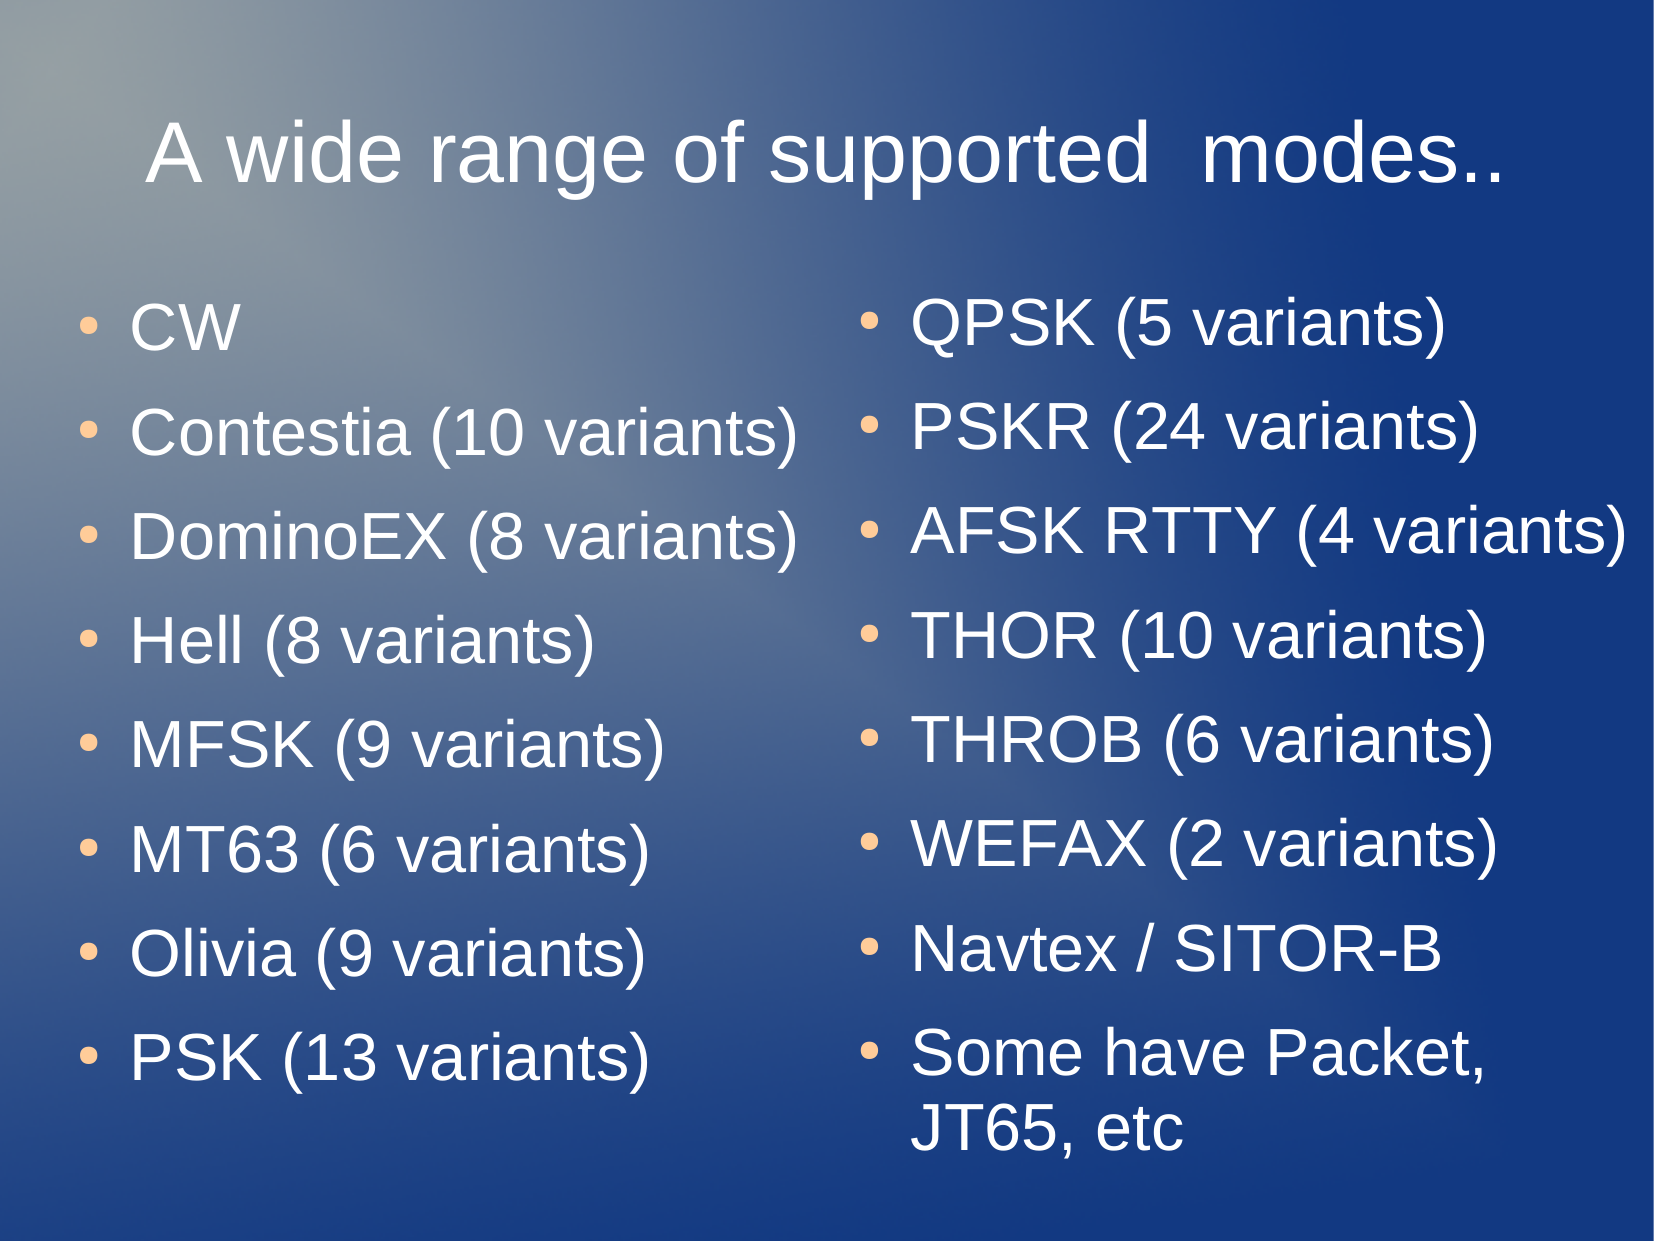

# A wide range of supported modes..
QPSK (5 variants)
PSKR (24 variants)
AFSK RTTY (4 variants)
THOR (10 variants)
THROB (6 variants)
WEFAX (2 variants)
Navtex / SITOR-B
Some have Packet, JT65, etc
CW
Contestia (10 variants)
DominoEX (8 variants)
Hell (8 variants)
MFSK (9 variants)
MT63 (6 variants)
Olivia (9 variants)
PSK (13 variants)